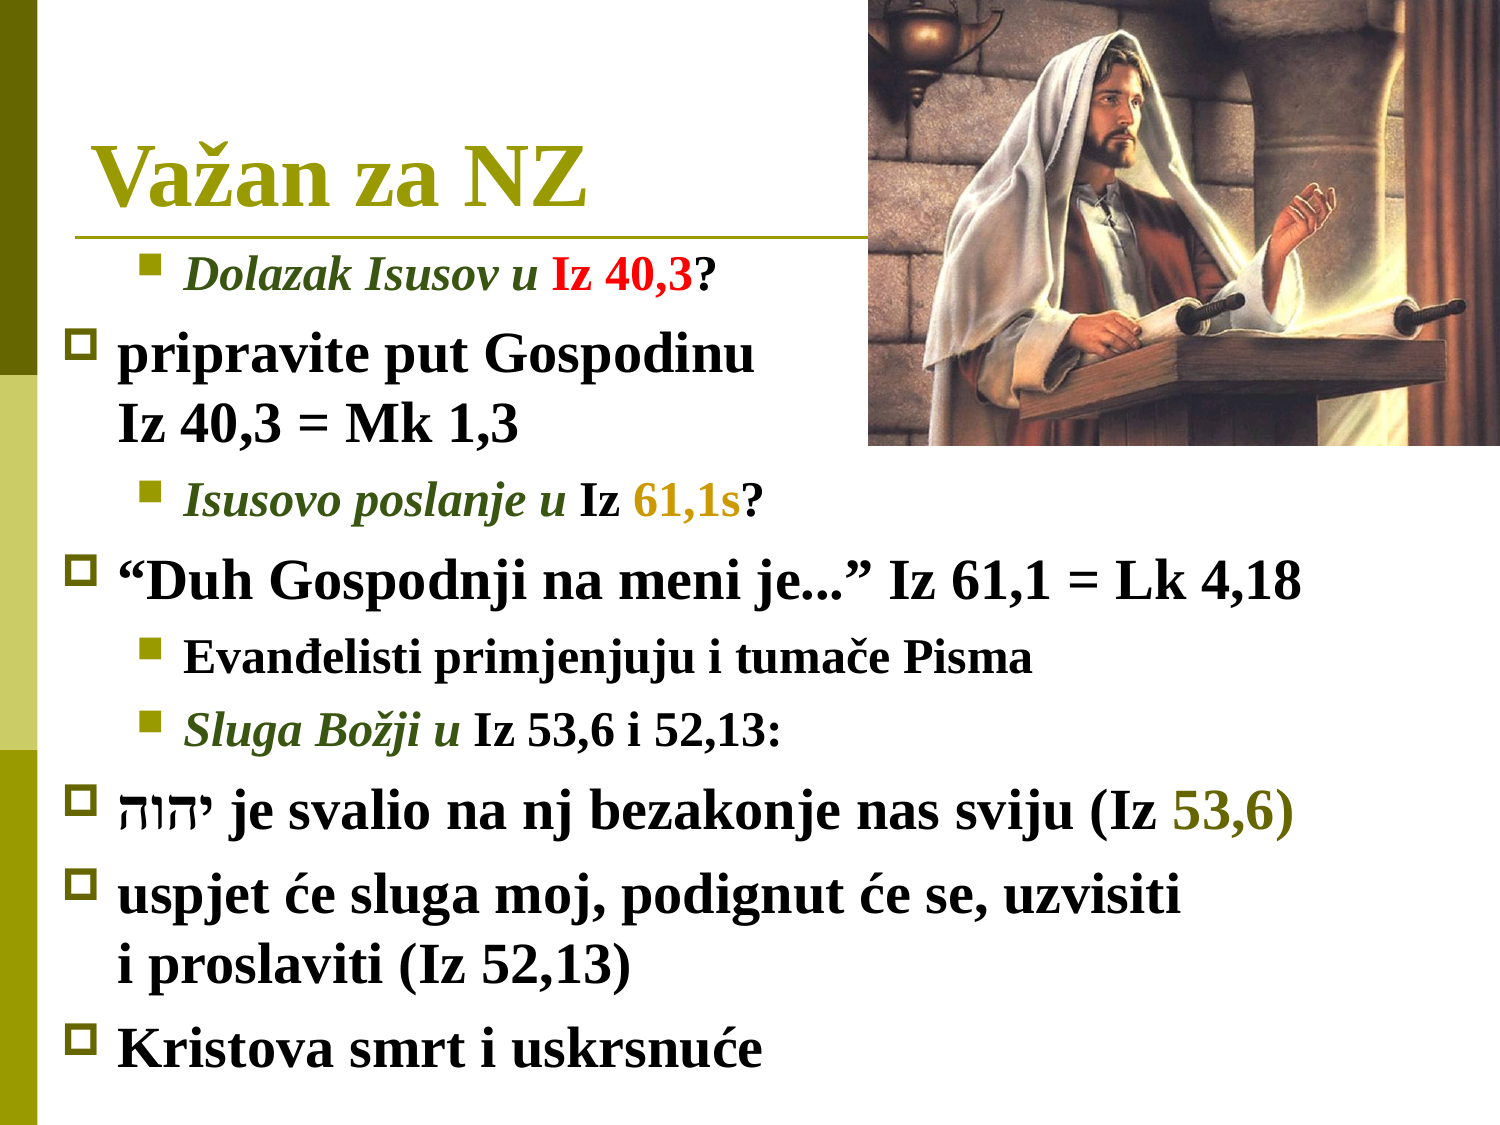

# Važan za NZ
Dolazak Isusov u Iz 40,3?
pripravite put Gospodinu
Iz 40,3 = Mk 1,3
Isusovo poslanje u Iz 61,1s?
“Duh Gospodnji na meni je...” Iz 61,1 = Lk 4,18
Evanđelisti primjenjuju i tumače Pisma
Sluga Božji u Iz 53,6 i 52,13:
יהוה je svalio na nj bezakonje nas sviju (Iz 53,6)
uspjet će sluga moj, podignut će se, uzvisiti
i proslaviti (Iz 52,13)
Kristova smrt i uskrsnuće